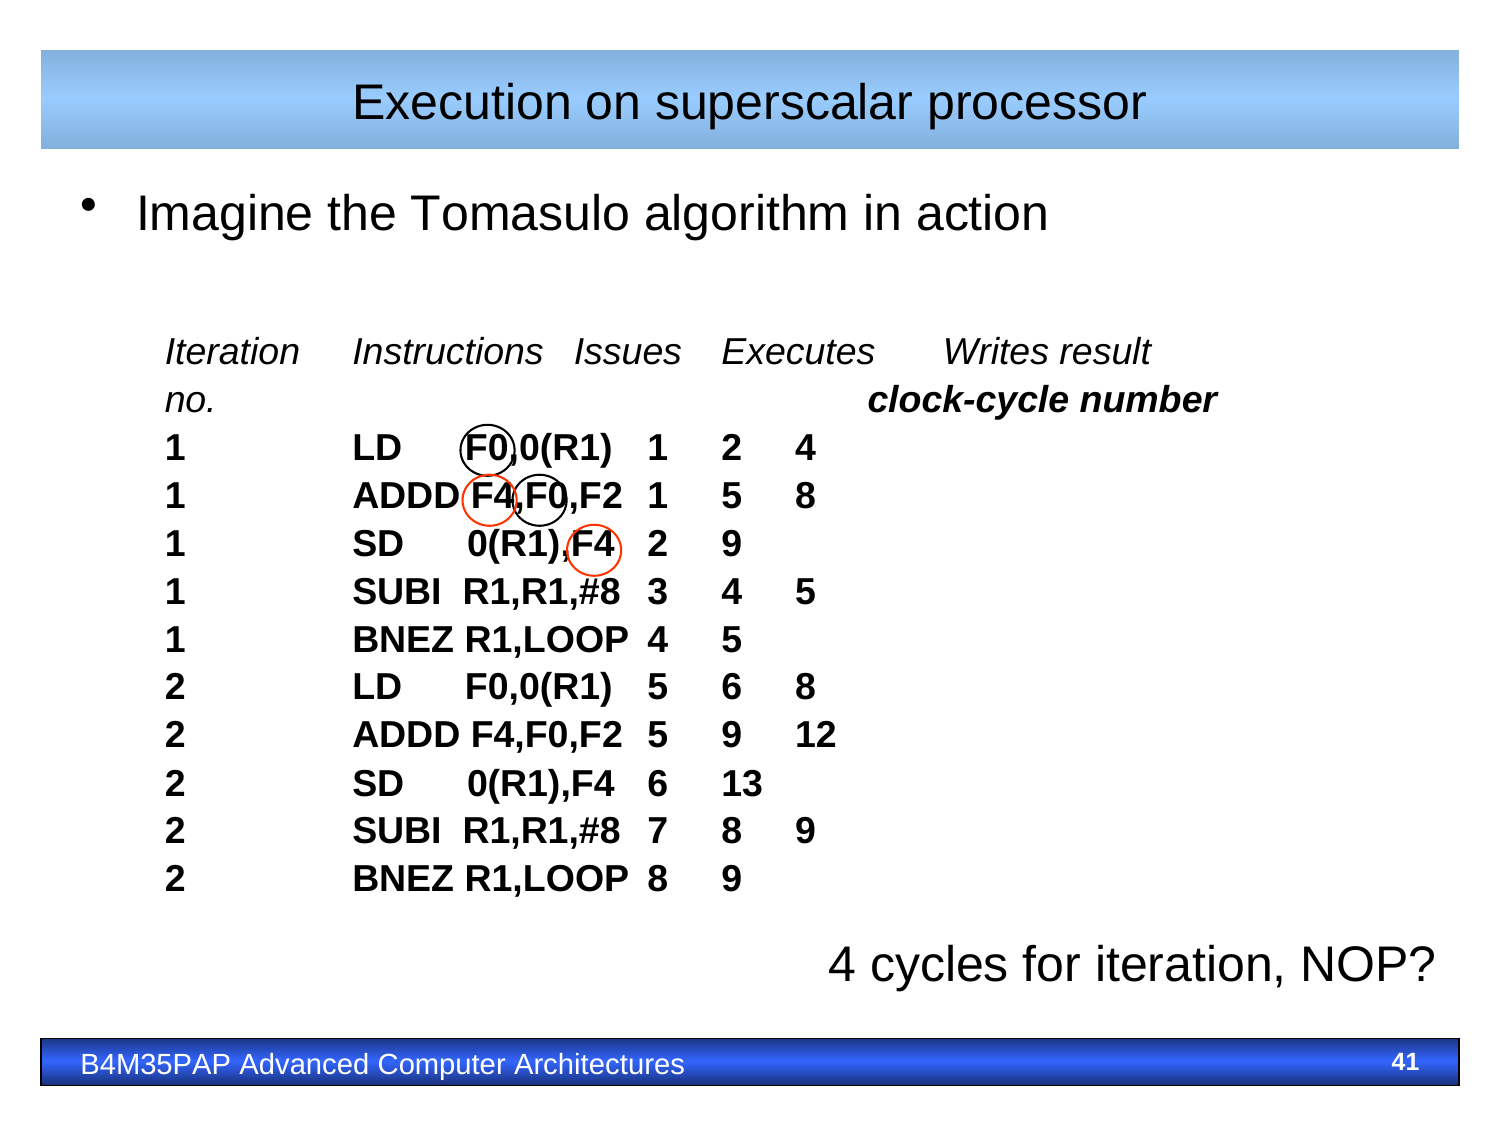

# Execution on superscalar processor
Imagine the Tomasulo algorithm in action
Iteration	Instructions	Issues 	Executes	Writes result
no.			 clock-cycle number
1	LD F0,0(R1)	1	2	4
1	ADDD F4,F0,F2	1	5	8
1	SD 0(R1),F4	2	9
1	SUBI R1,R1,#8	3	4	5
1	BNEZ R1,LOOP	4	5
2	LD F0,0(R1)	5	6	8
2	ADDD F4,F0,F2	5	9	12
2	SD 0(R1),F4	6	13
2	SUBI R1,R1,#8	7	8	9
2	BNEZ R1,LOOP	8	9
4 cycles for iteration, NOP?